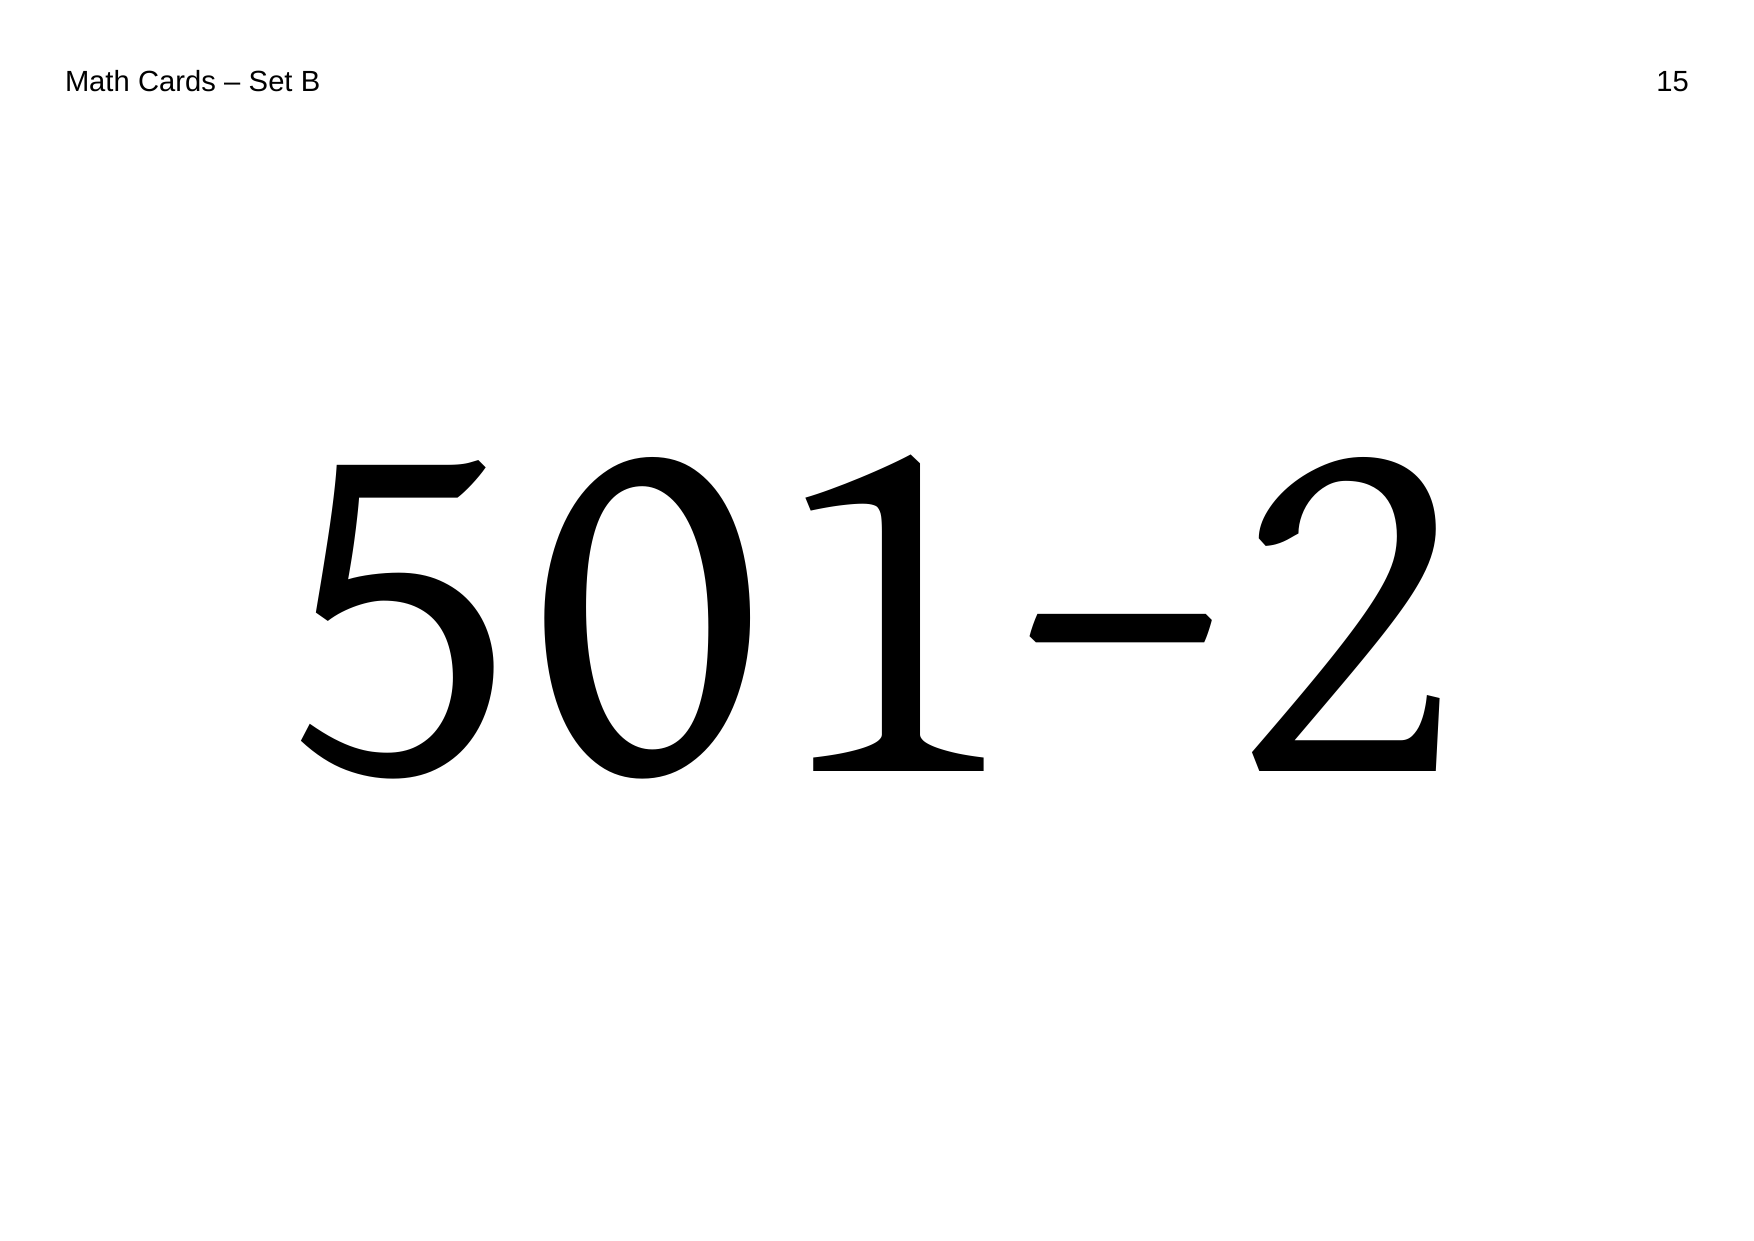

Math Cards – Set B
15
501−2